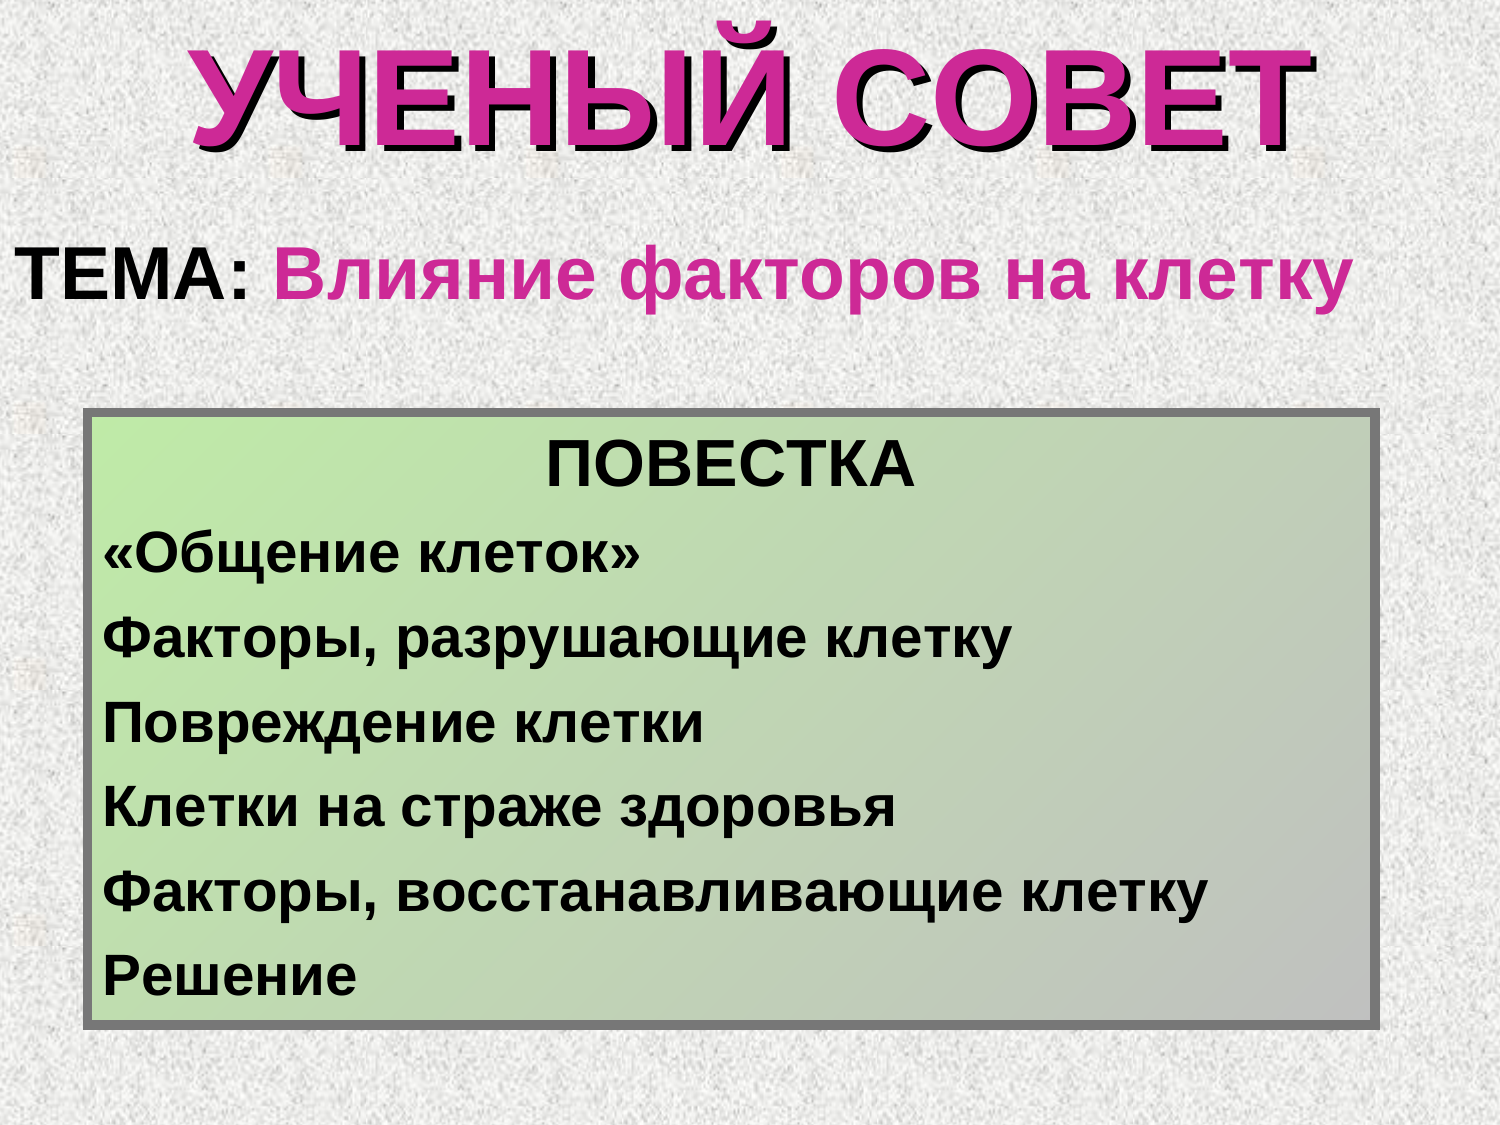

УЧЕНЫЙ СОВЕТ
ТЕМА: Влияние факторов на клетку
ПОВЕСТКА
«Общение клеток»
Факторы, разрушающие клетку
Повреждение клетки
Клетки на страже здоровья
Факторы, восстанавливающие клетку
Решение